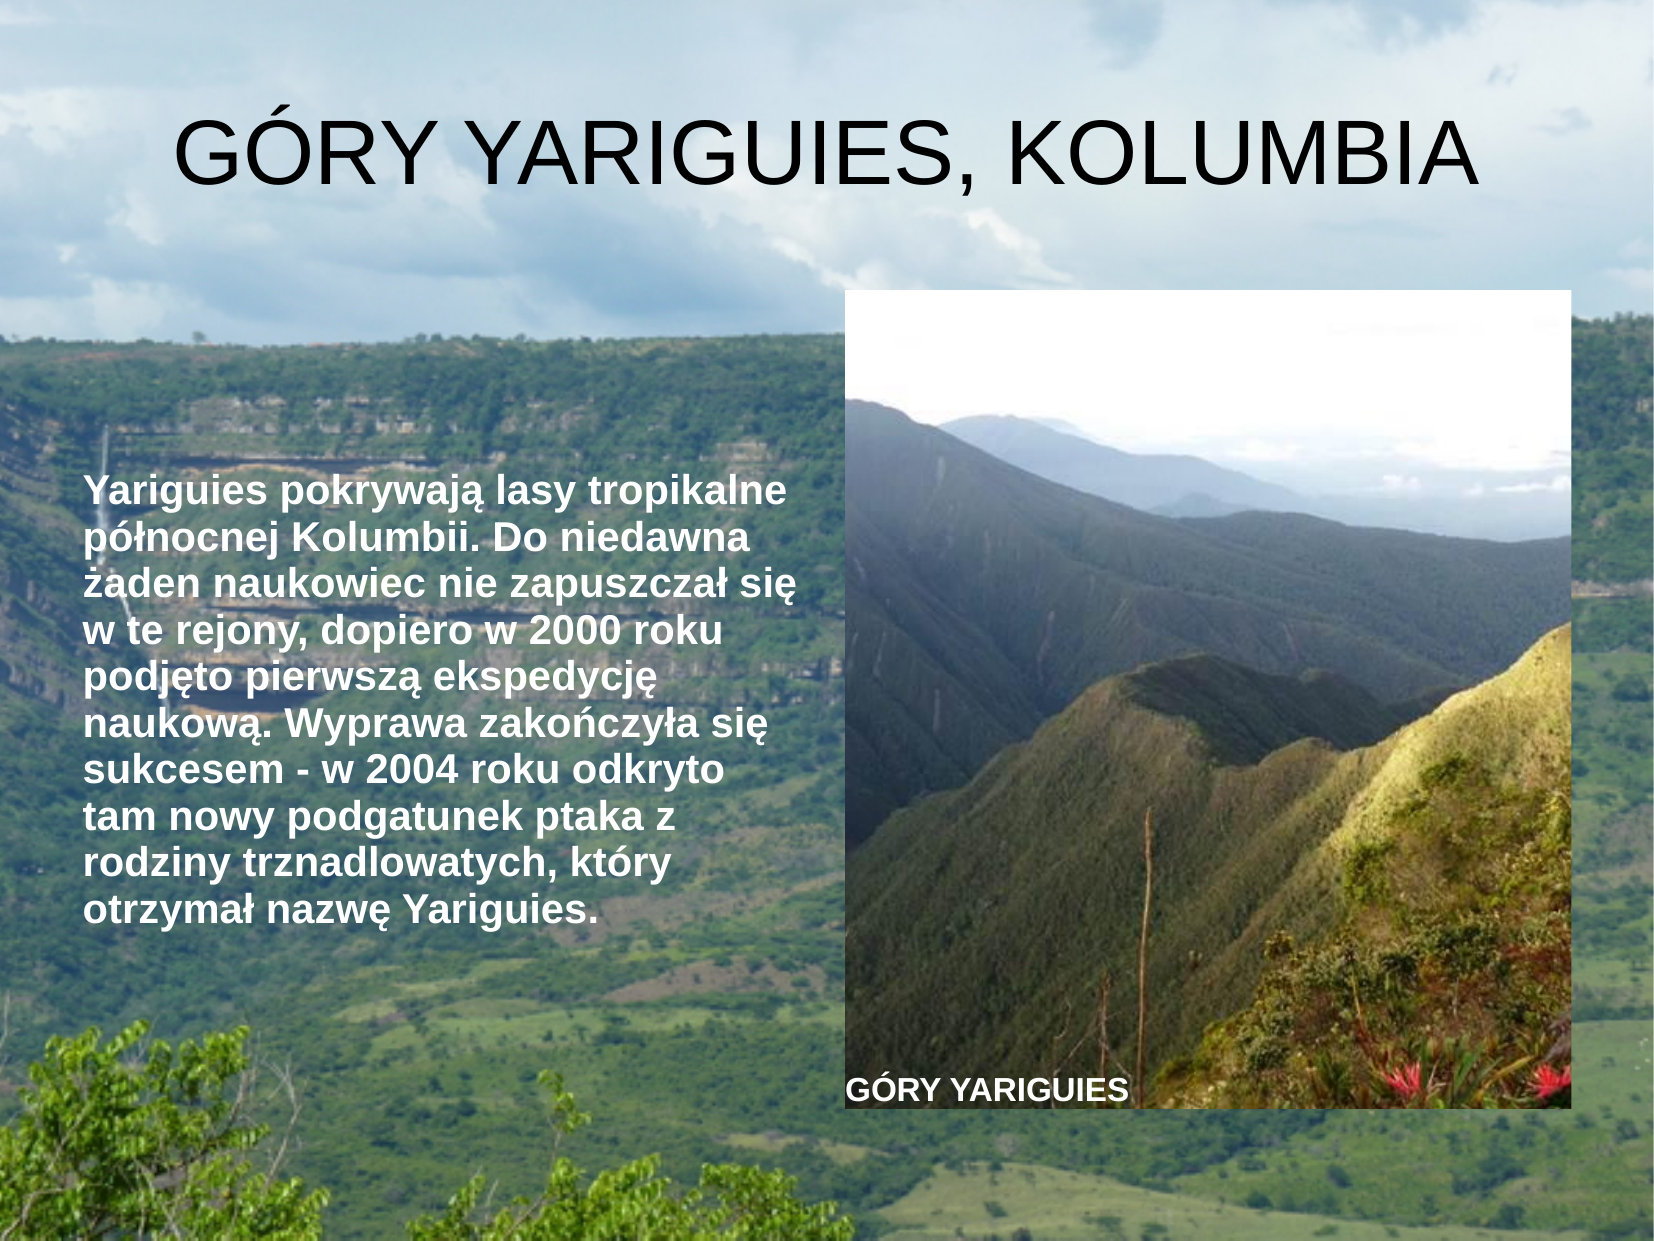

# GÓRY YARIGUIES, KOLUMBIA
Yariguies pokrywają lasy tropikalne północnej Kolumbii. Do niedawna żaden naukowiec nie zapuszczał się w te rejony, dopiero w 2000 roku podjęto pierwszą ekspedycję naukową. Wyprawa zakończyła się sukcesem - w 2004 roku odkryto tam nowy podgatunek ptaka z rodziny trznadlowatych, który otrzymał nazwę Yariguies.
GÓRY YARIGUIES